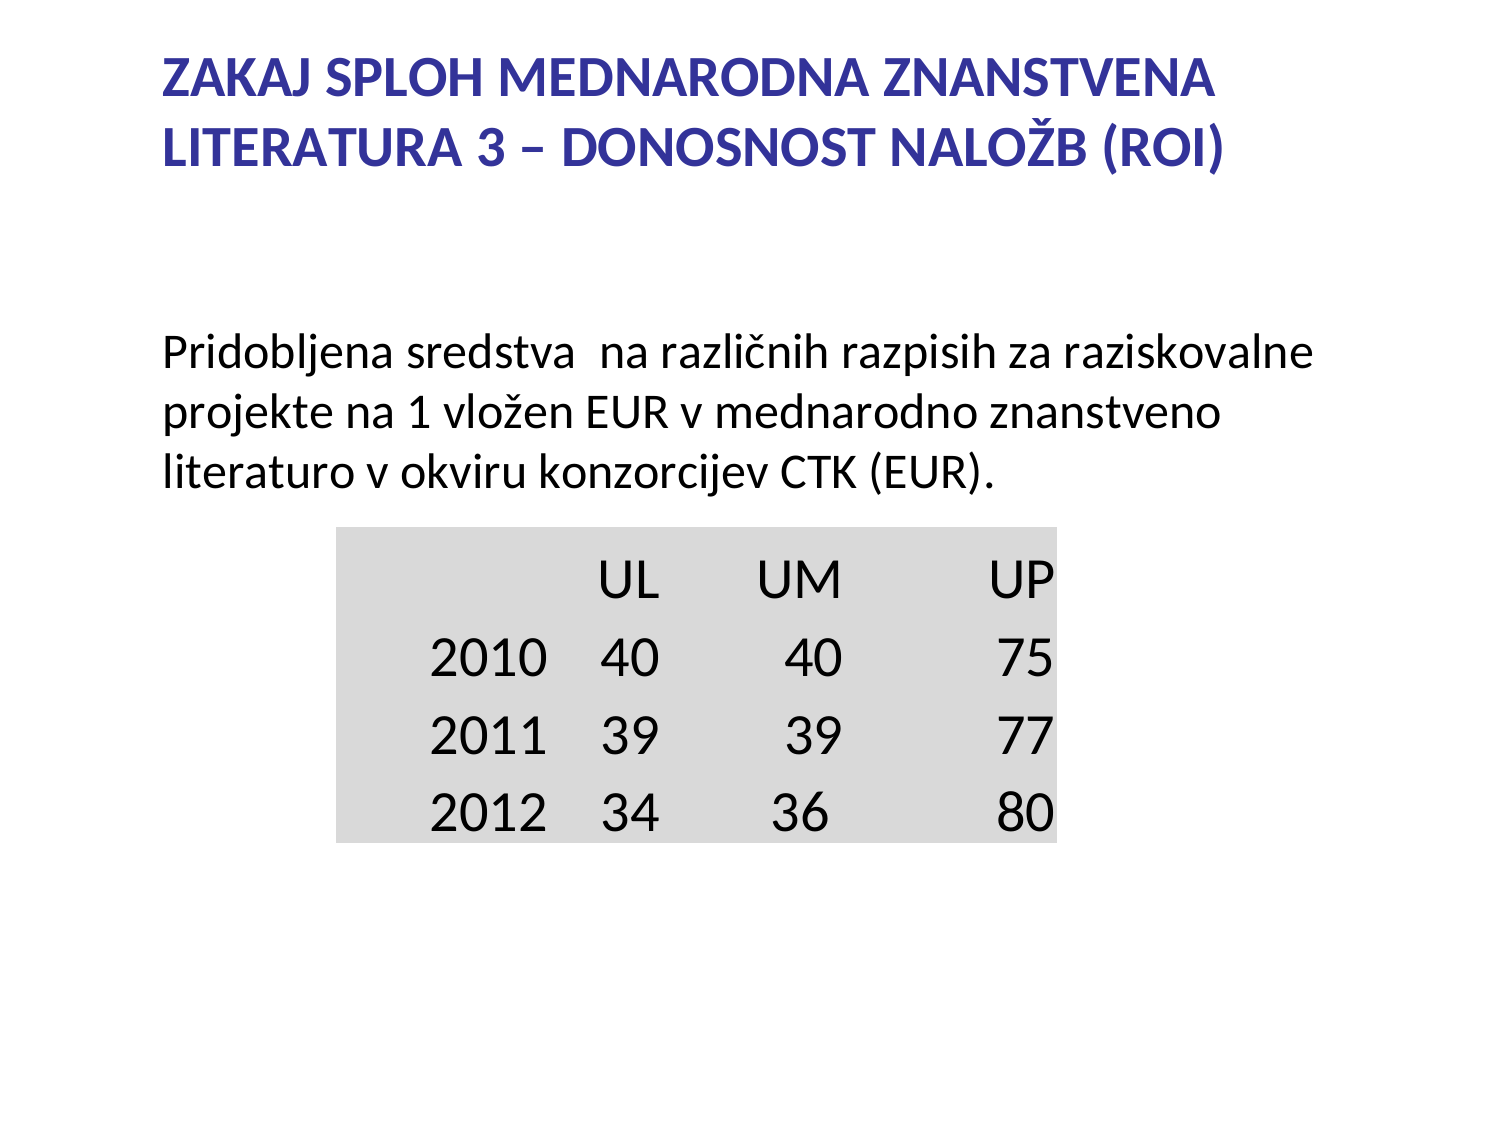

# ZAKAJ SPLOH MEDNARODNA ZNANSTVENA LITERATURA 3 – DONOSNOST NALOŽB (ROI) Pridobljena sredstva na različnih razpisih za raziskovalne projekte na 1 vložen EUR v mednarodno znanstveno literaturo v okviru konzorcijev CTK (EUR).
| | UL | UM | UP |
| --- | --- | --- | --- |
| 2010 | 40 | 40 | 75 |
| 2011 | 39 | 39 | 77 |
| 2012 | 34 | 36 | 80 |